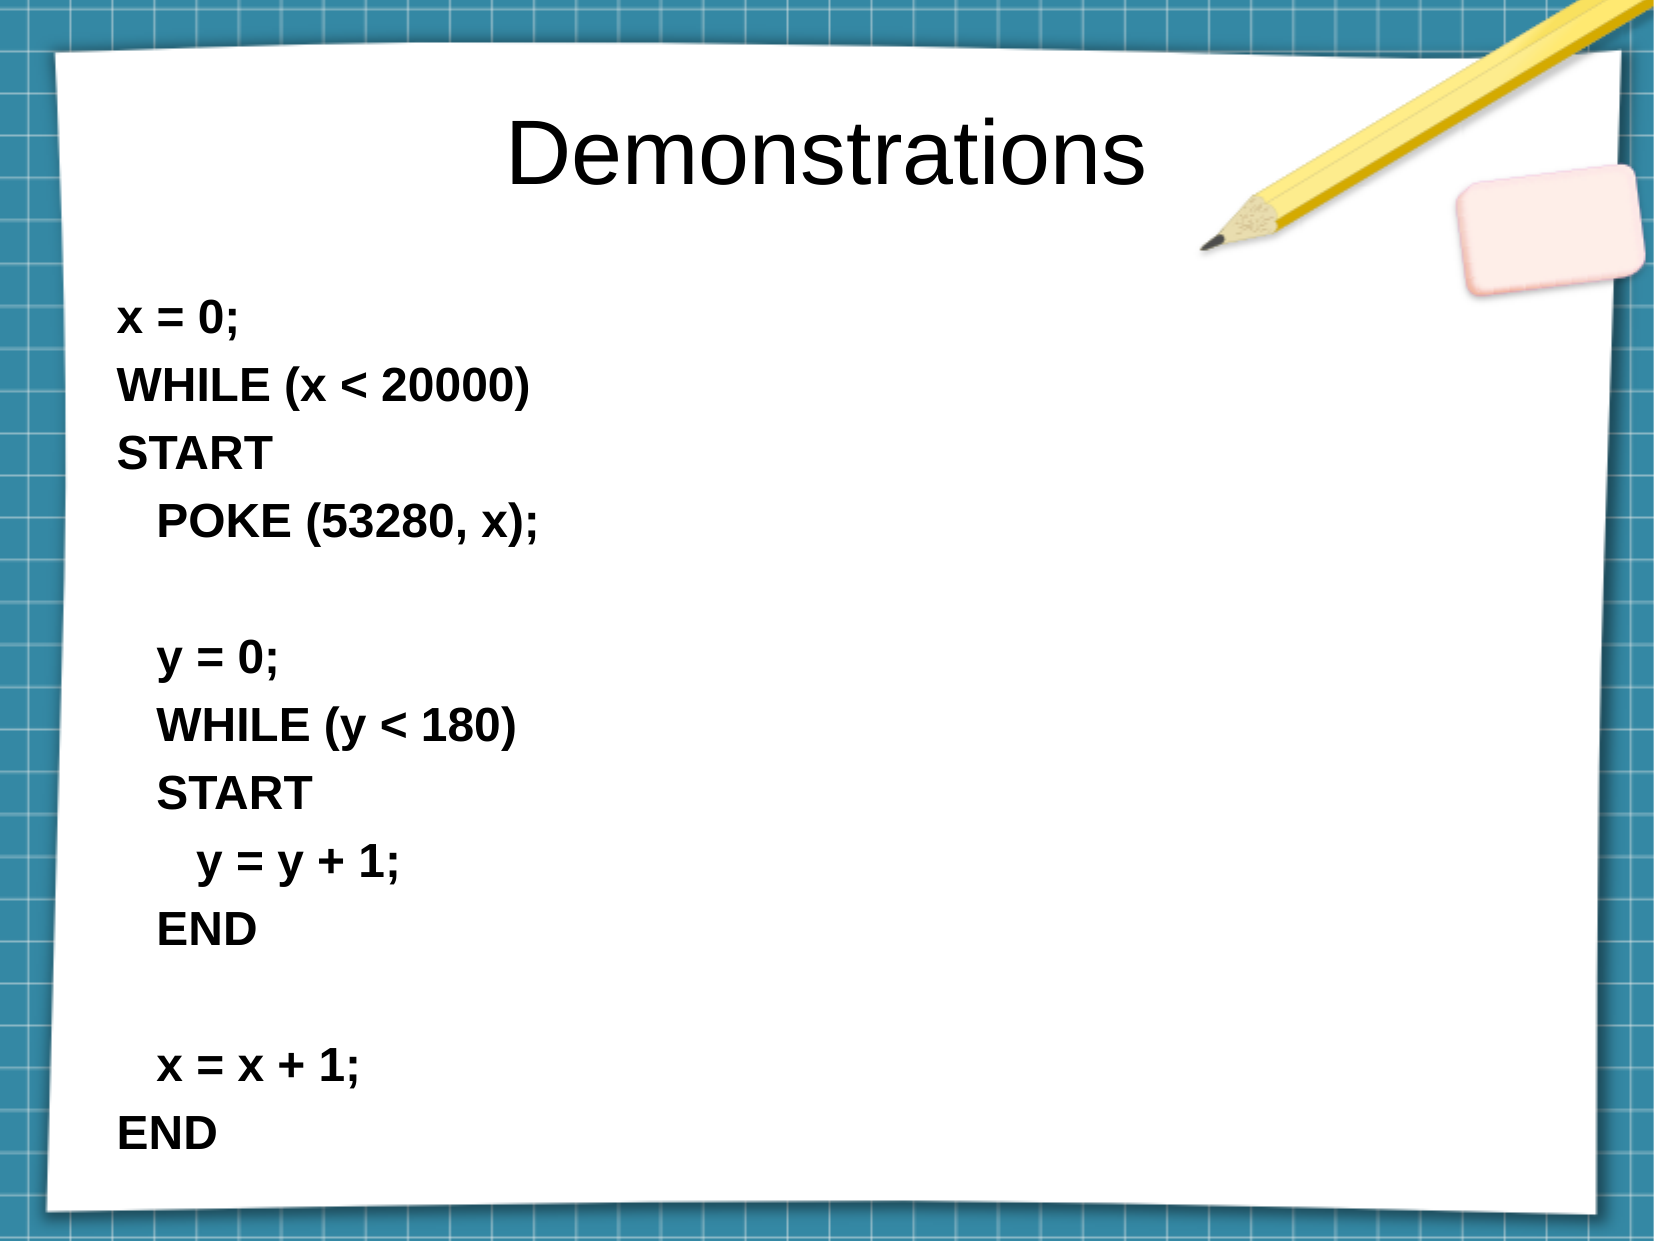

# Demonstrations
x = 0;
WHILE (x < 20000)
START
 POKE (53280, x);
 y = 0;
 WHILE (y < 180)
 START
 y = y + 1;
 END
 x = x + 1;
END